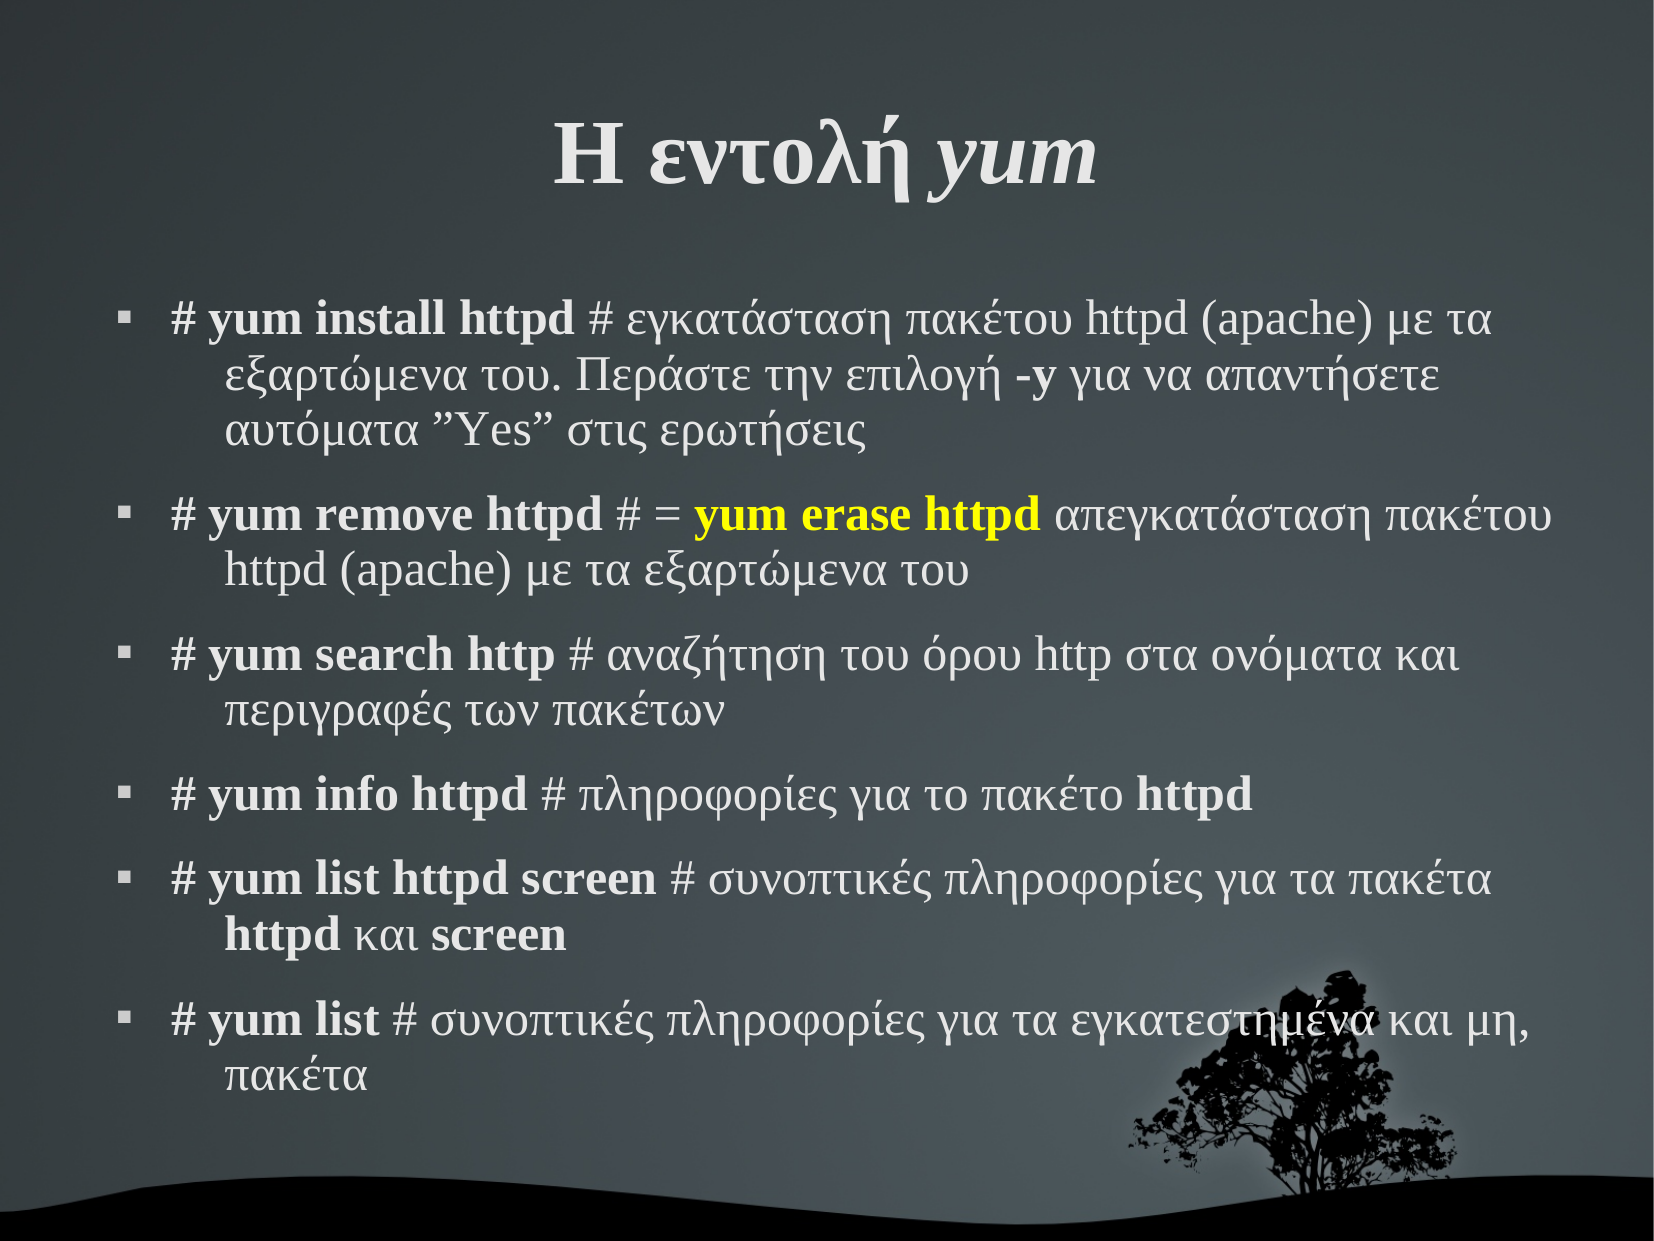

Η εντολή yum
# # yum install httpd # εγκατάσταση πακέτου httpd (apache) με τα εξαρτώμενα του. Περάστε την επιλογή -y για να απαντήσετε αυτόματα ”Yes” στις ερωτήσεις
# yum remove httpd # = yum erase httpd απεγκατάσταση πακέτου httpd (apache) με τα εξαρτώμενα του
# yum search http # αναζήτηση του όρου http στα ονόματα και περιγραφές των πακέτων
# yum info httpd # πληροφορίες για το πακέτο httpd
# yum list httpd screen # συνοπτικές πληροφορίες για τα πακέτα httpd και screen
# yum list # συνοπτικές πληροφορίες για τα εγκατεστημένα και μη, πακέτα